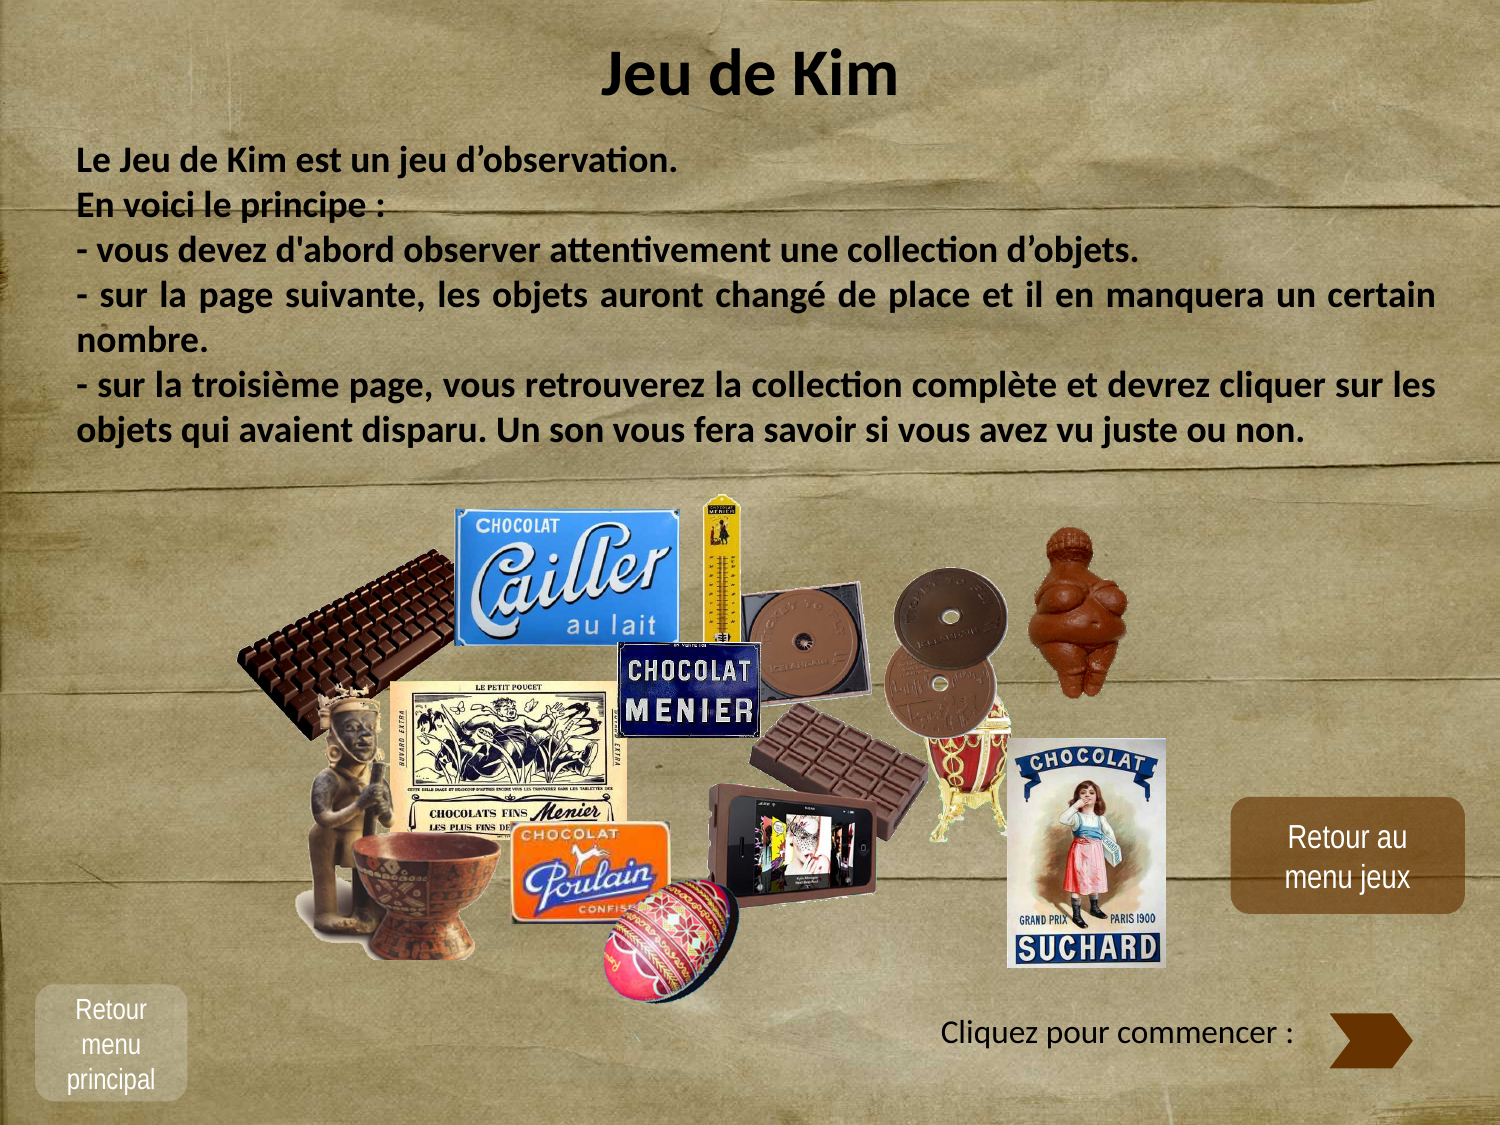

Jeu de Kim
#
Le Jeu de Kim est un jeu d’observation.
En voici le principe :
- vous devez d'abord observer attentivement une collection d’objets.
- sur la page suivante, les objets auront changé de place et il en manquera un certain nombre.
- sur la troisième page, vous retrouverez la collection complète et devrez cliquer sur les objets qui avaient disparu. Un son vous fera savoir si vous avez vu juste ou non.
Retour au menu jeux
Retour menu
principal
Cliquez pour commencer :